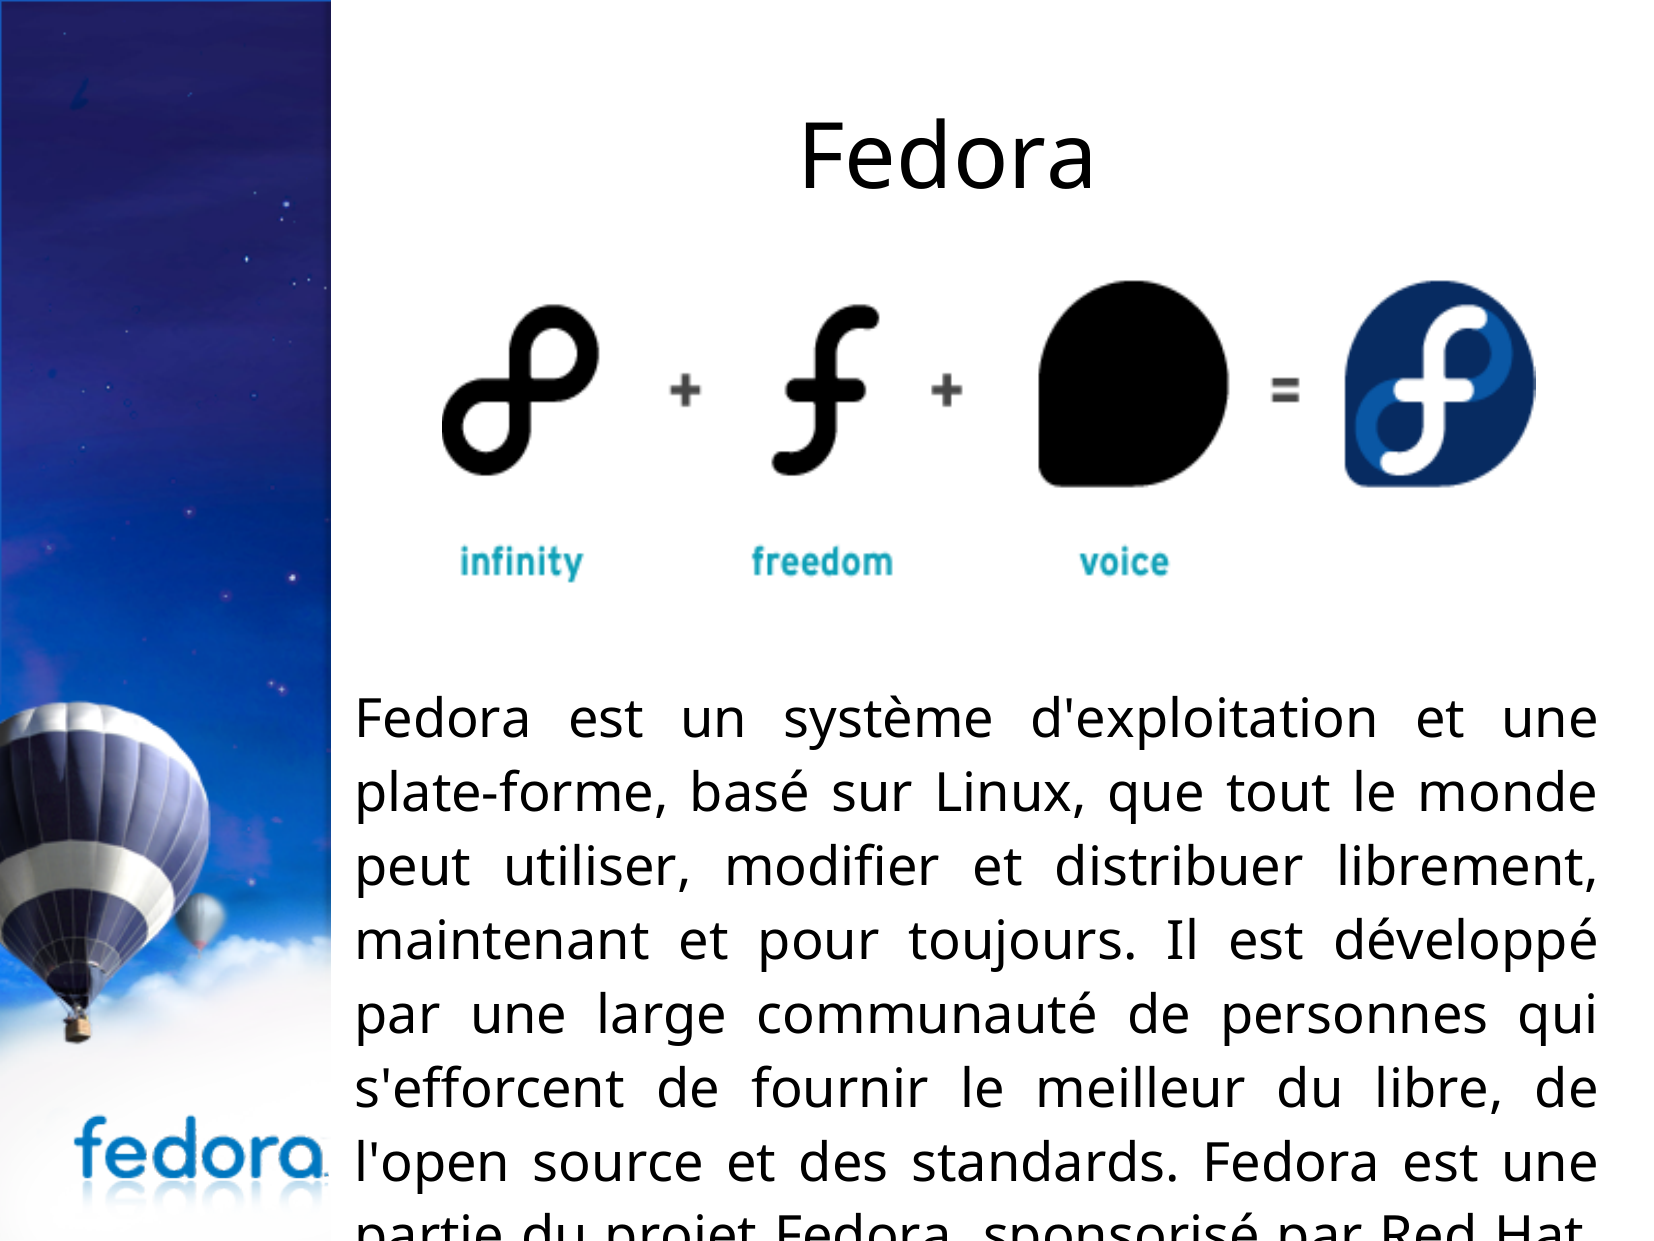

# Fedora
Fedora est un système d'exploitation et une plate-forme, basé sur Linux, que tout le monde peut utiliser, modifier et distribuer librement, maintenant et pour toujours. Il est développé par une large communauté de personnes qui s'efforcent de fournir le meilleur du libre, de l'open source et des standards. Fedora est une partie du projet Fedora, sponsorisé par Red Hat, Inc.